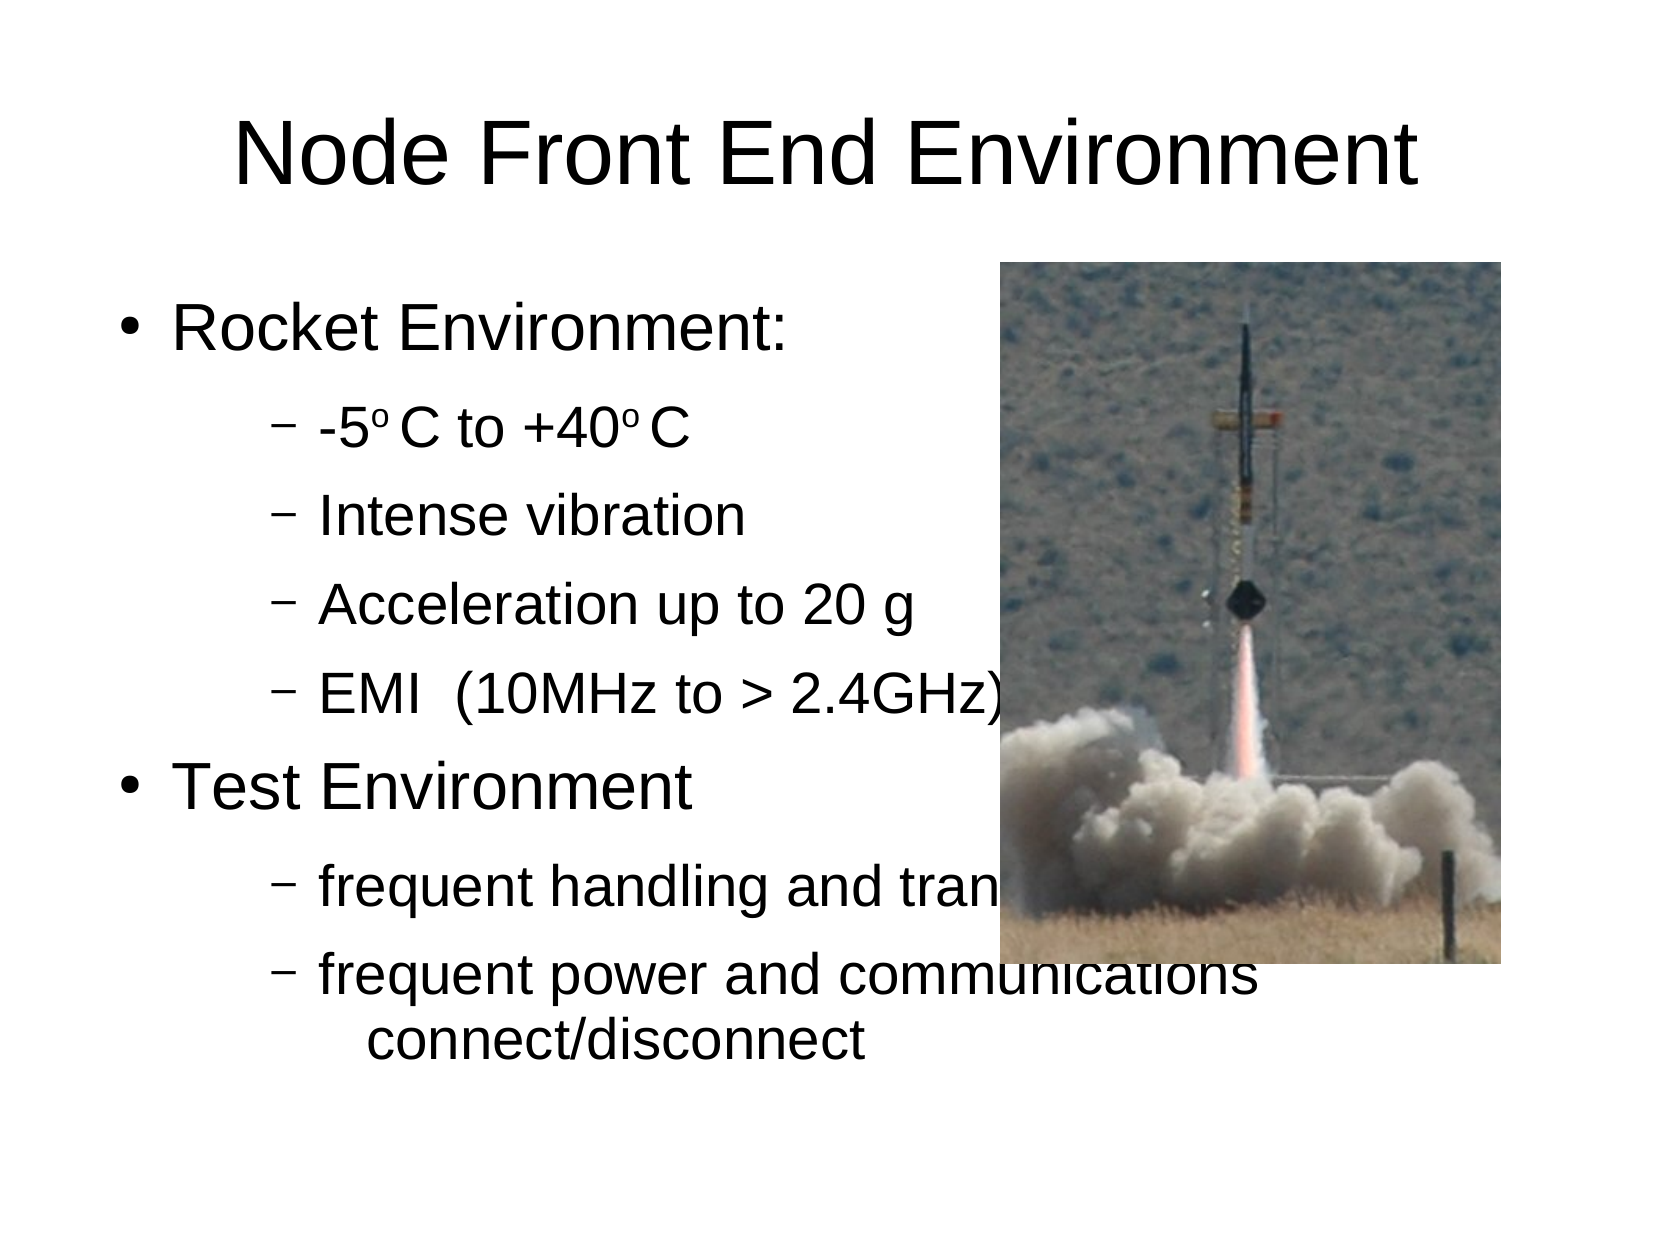

# Node Front End Environment
Rocket Environment:
-5o C to +40o C
Intense vibration
Acceleration up to 20 g
EMI (10MHz to > 2.4GHz)
Test Environment
frequent handling and transport
frequent power and communications connect/disconnect